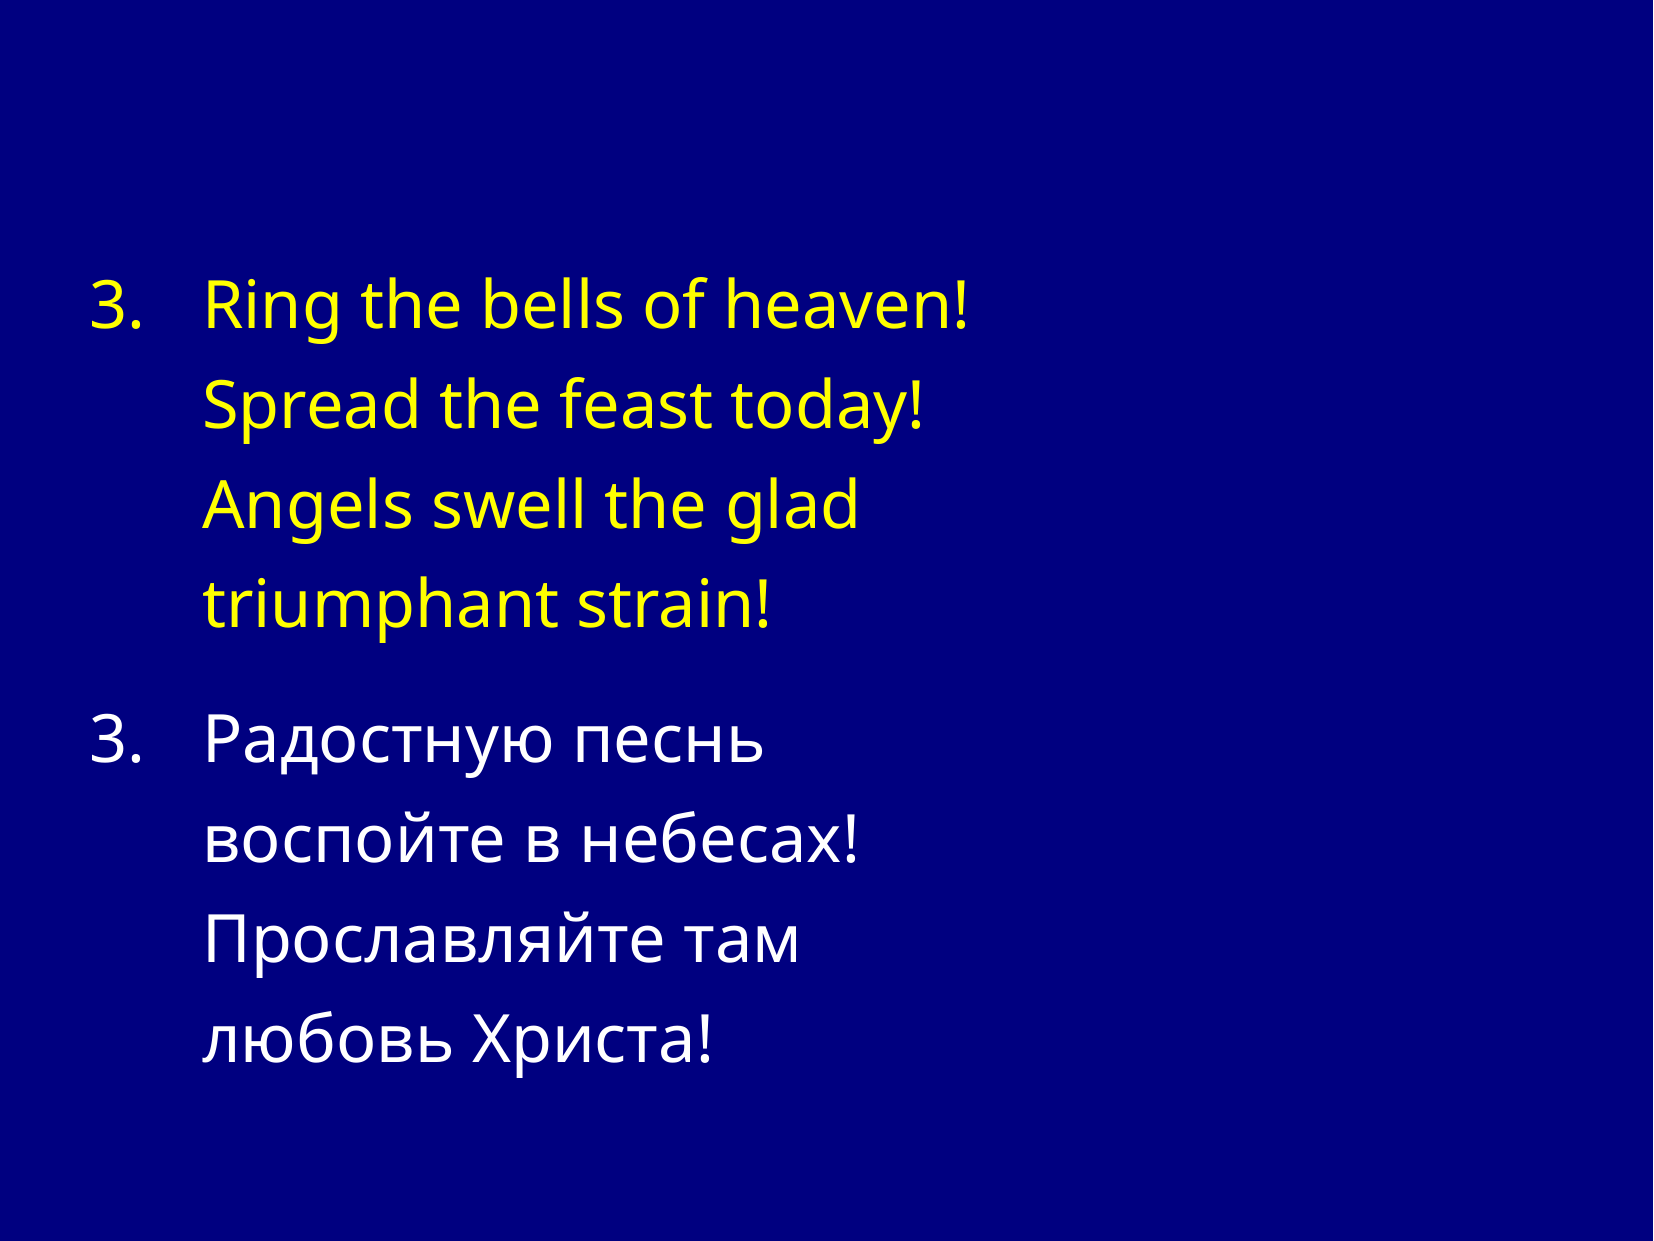

3.	Ring the bells of heaven!
	Spread the feast today!
	Angels swell the glad
	triumphant strain!
3.	Радостную песнь
	воспойте в небесах!
	Прославляйте там
	любовь Христа!